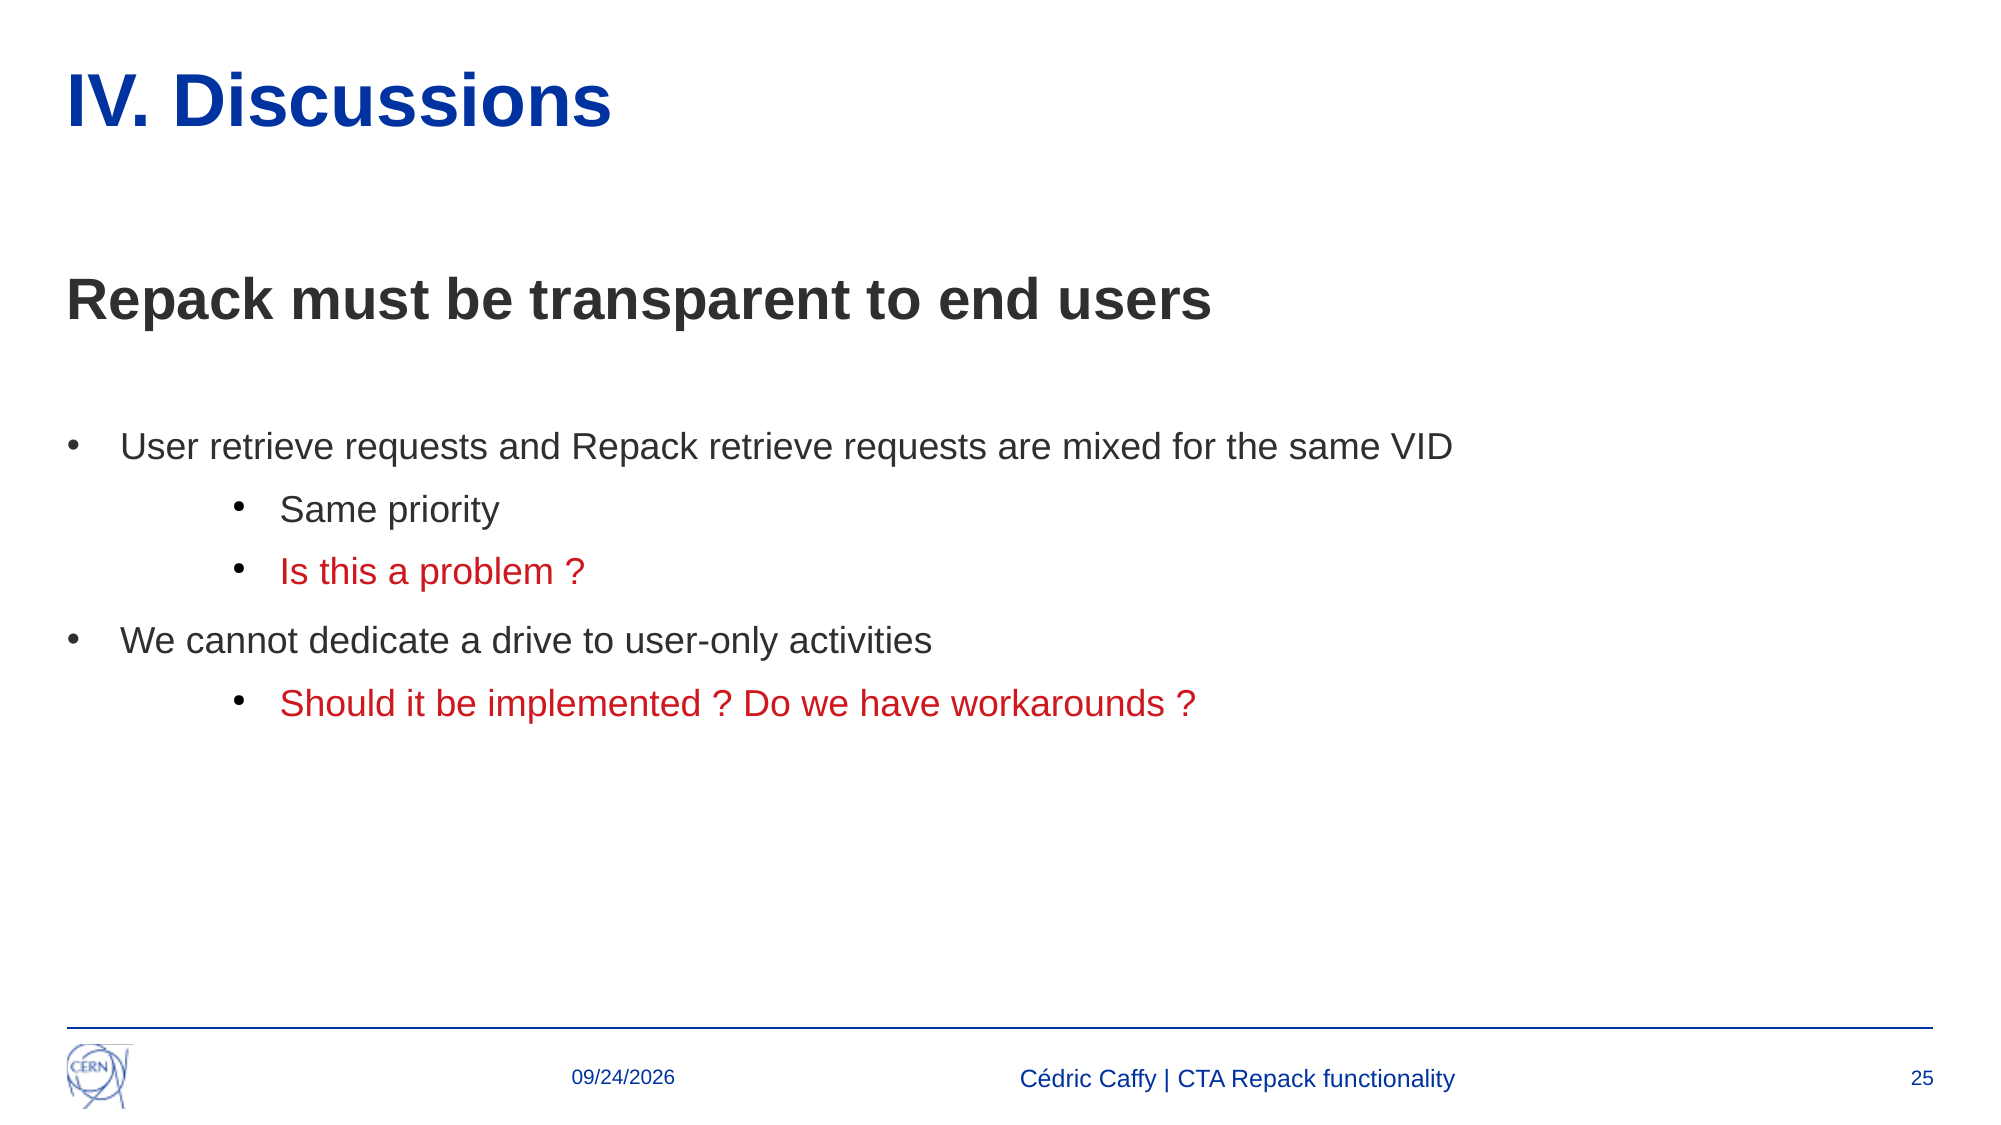

IV. Discussions
# Repack must be transparent to end users
User retrieve requests and Repack retrieve requests are mixed for the same VID
Same priority
Is this a problem ?
We cannot dedicate a drive to user-only activities
Should it be implemented ? Do we have workarounds ?
Cédric Caffy | CTA Repack functionality